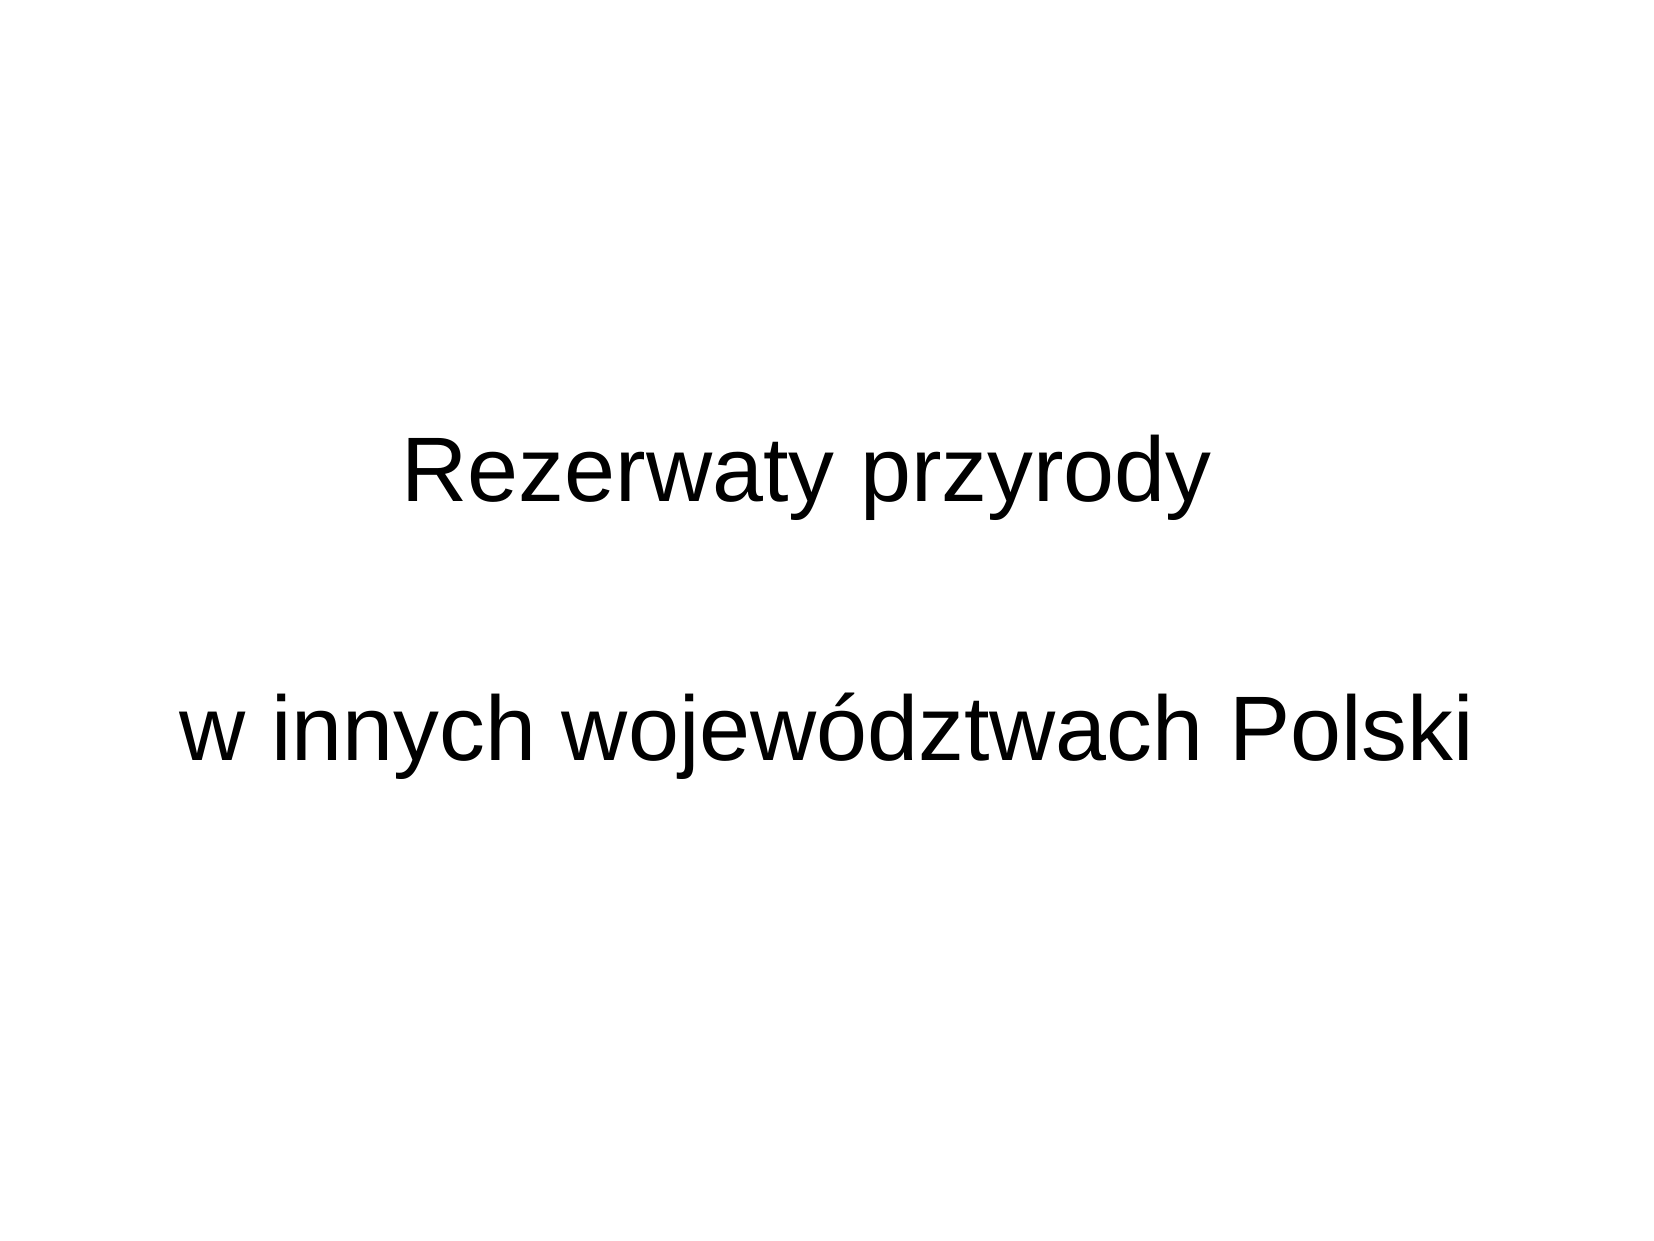

#
Rezerwaty przyrody
w innych województwach Polski